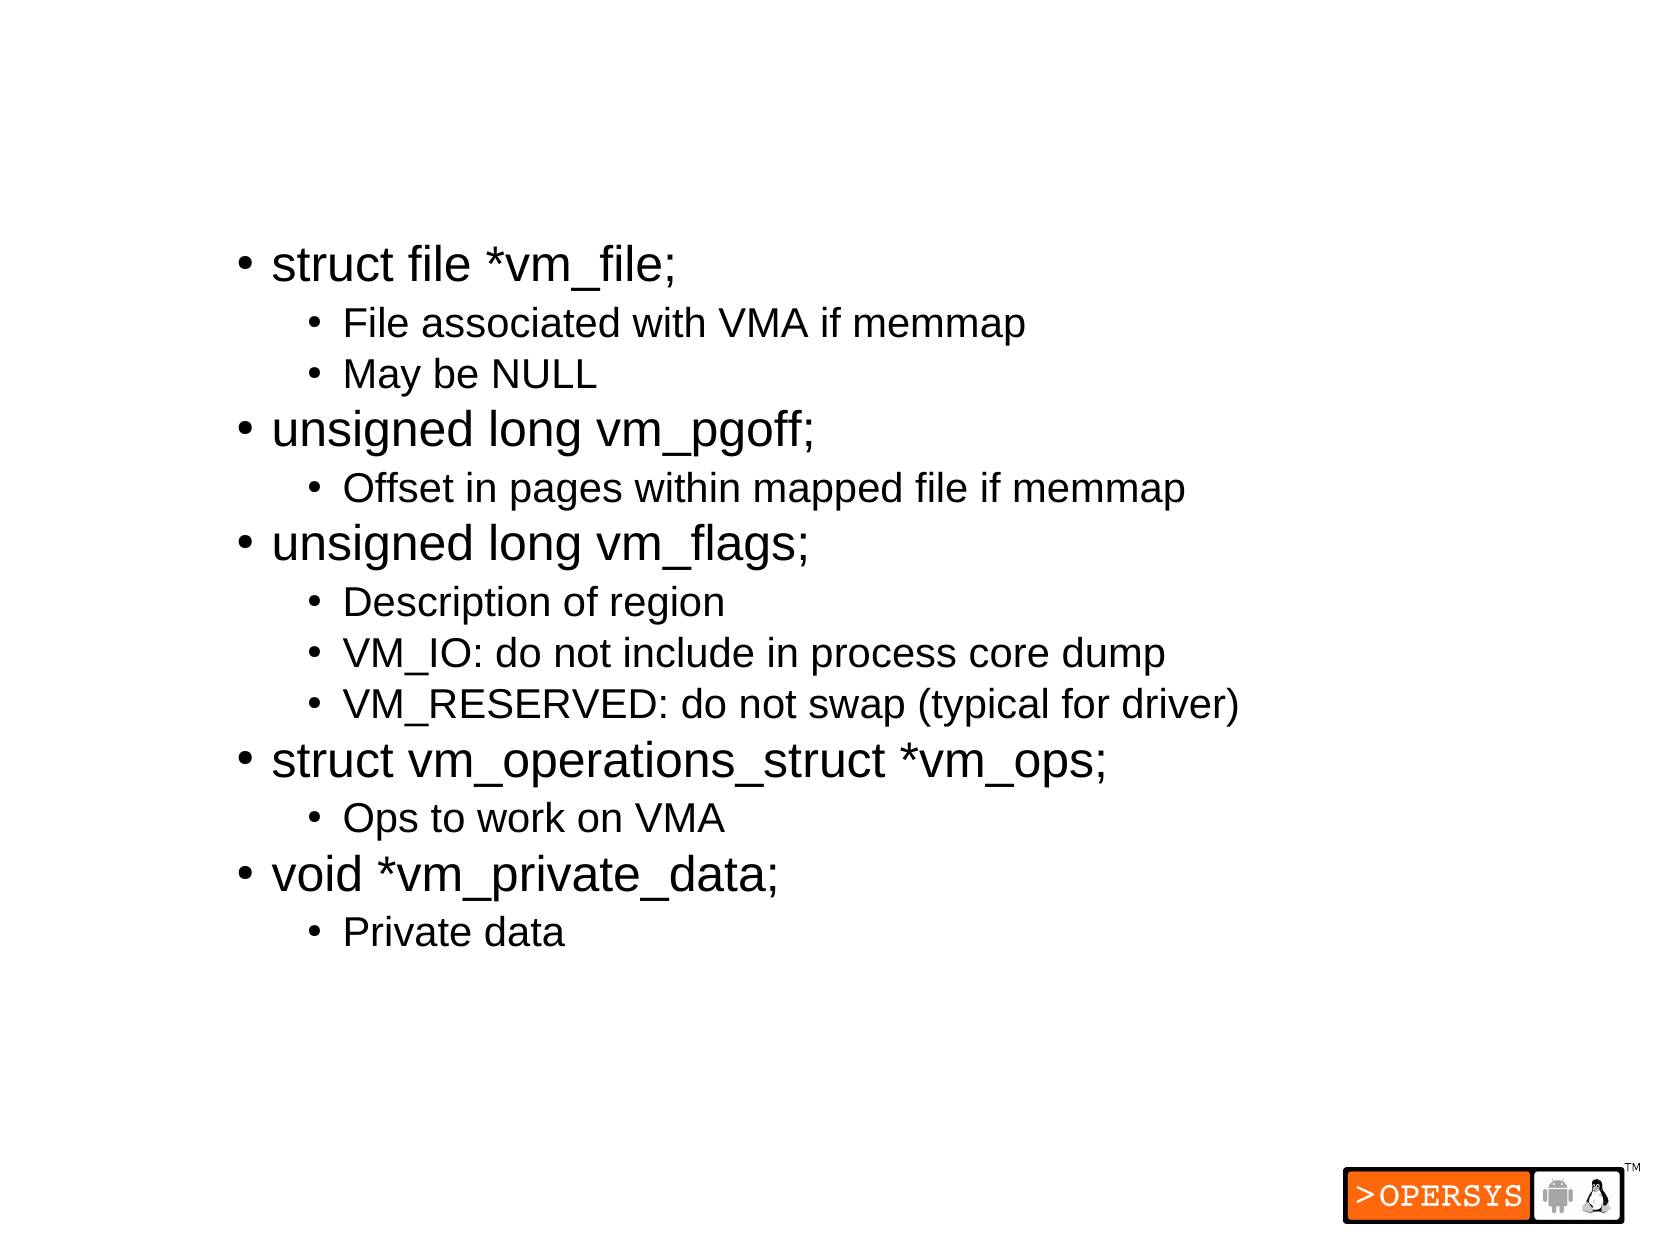

# struct file *vm_file;
File associated with VMA if memmap
May be NULL
unsigned long vm_pgoff;
Offset in pages within mapped file if memmap
unsigned long vm_flags;
Description of region
VM_IO: do not include in process core dump
VM_RESERVED: do not swap (typical for driver)
struct vm_operations_struct *vm_ops;
Ops to work on VMA
void *vm_private_data;
Private data